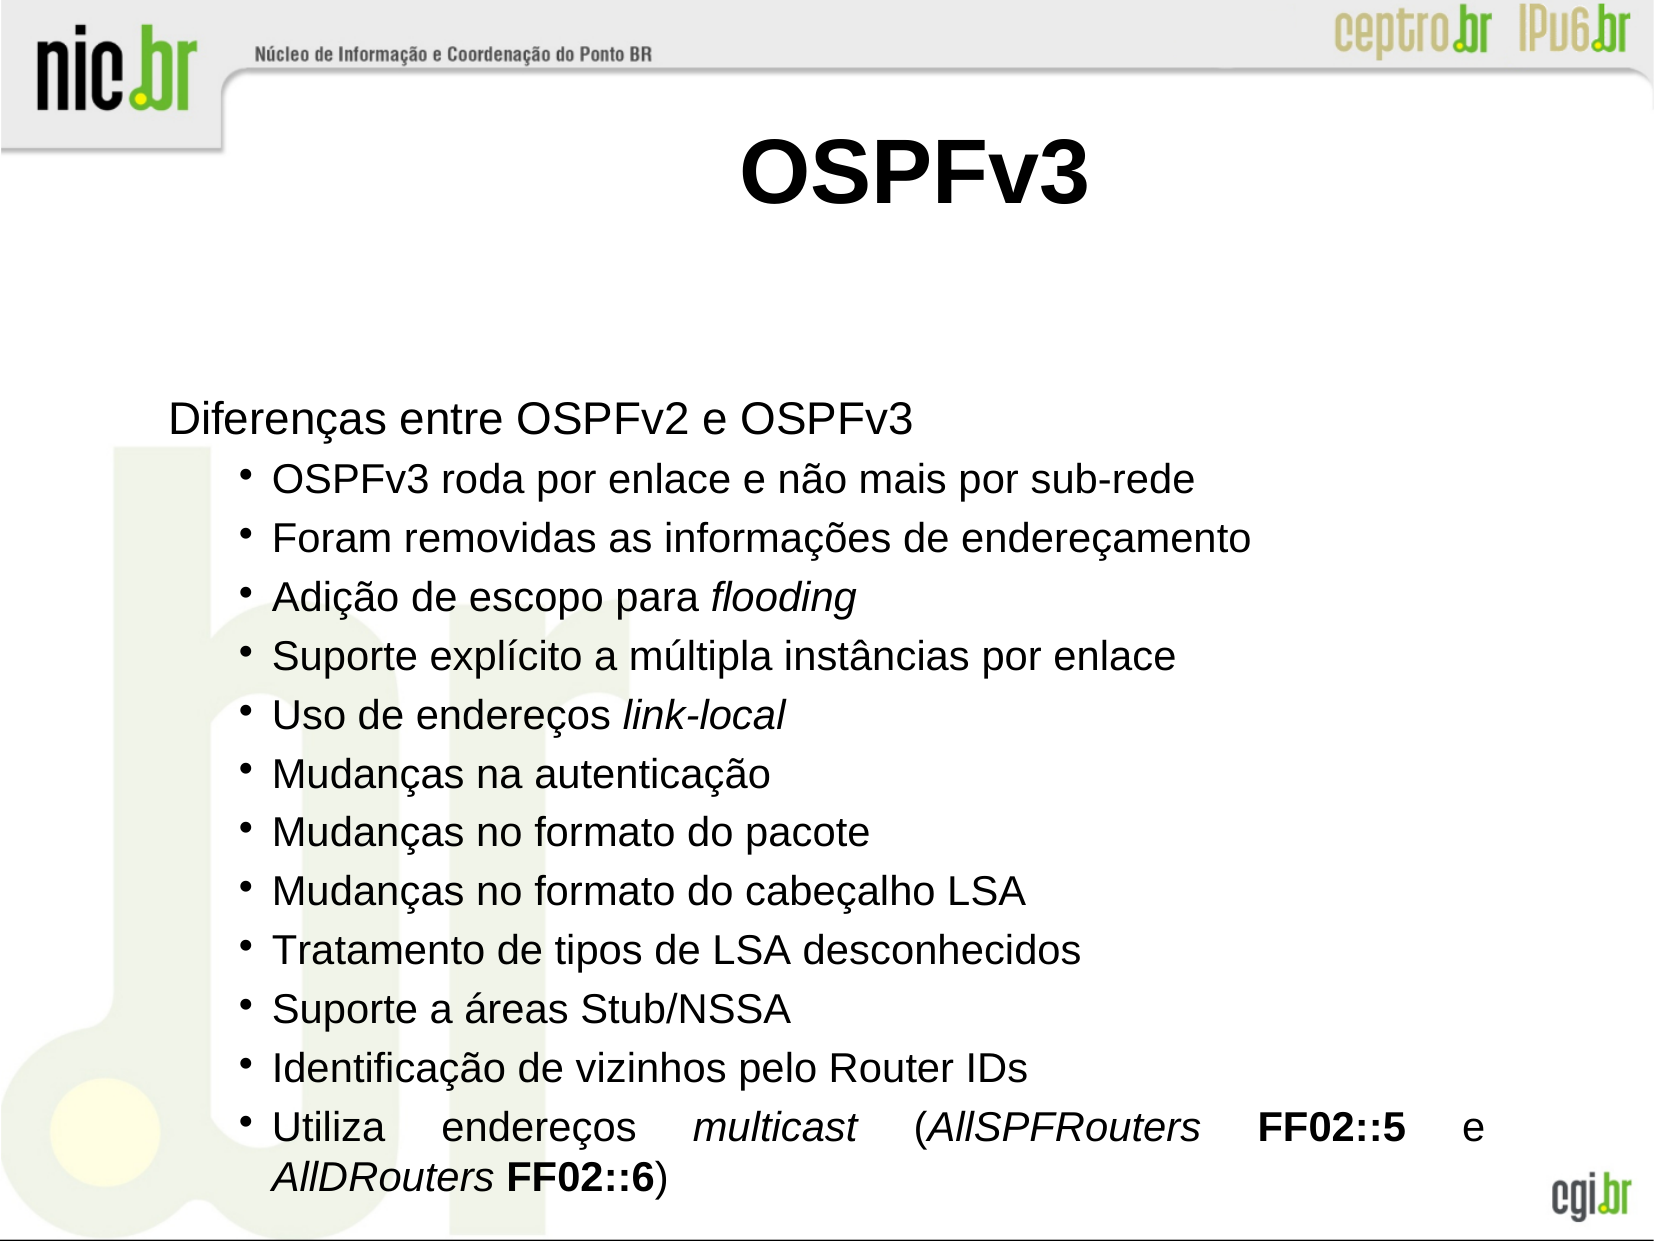

OSPFv3
Diferenças entre OSPFv2 e OSPFv3
OSPFv3 roda por enlace e não mais por sub-rede
Foram removidas as informações de endereçamento
Adição de escopo para flooding
Suporte explícito a múltipla instâncias por enlace
Uso de endereços link-local
Mudanças na autenticação
Mudanças no formato do pacote
Mudanças no formato do cabeçalho LSA
Tratamento de tipos de LSA desconhecidos
Suporte a áreas Stub/NSSA
Identificação de vizinhos pelo Router IDs
Utiliza endereços multicast (AllSPFRouters FF02::5 e AllDRouters FF02::6)‏